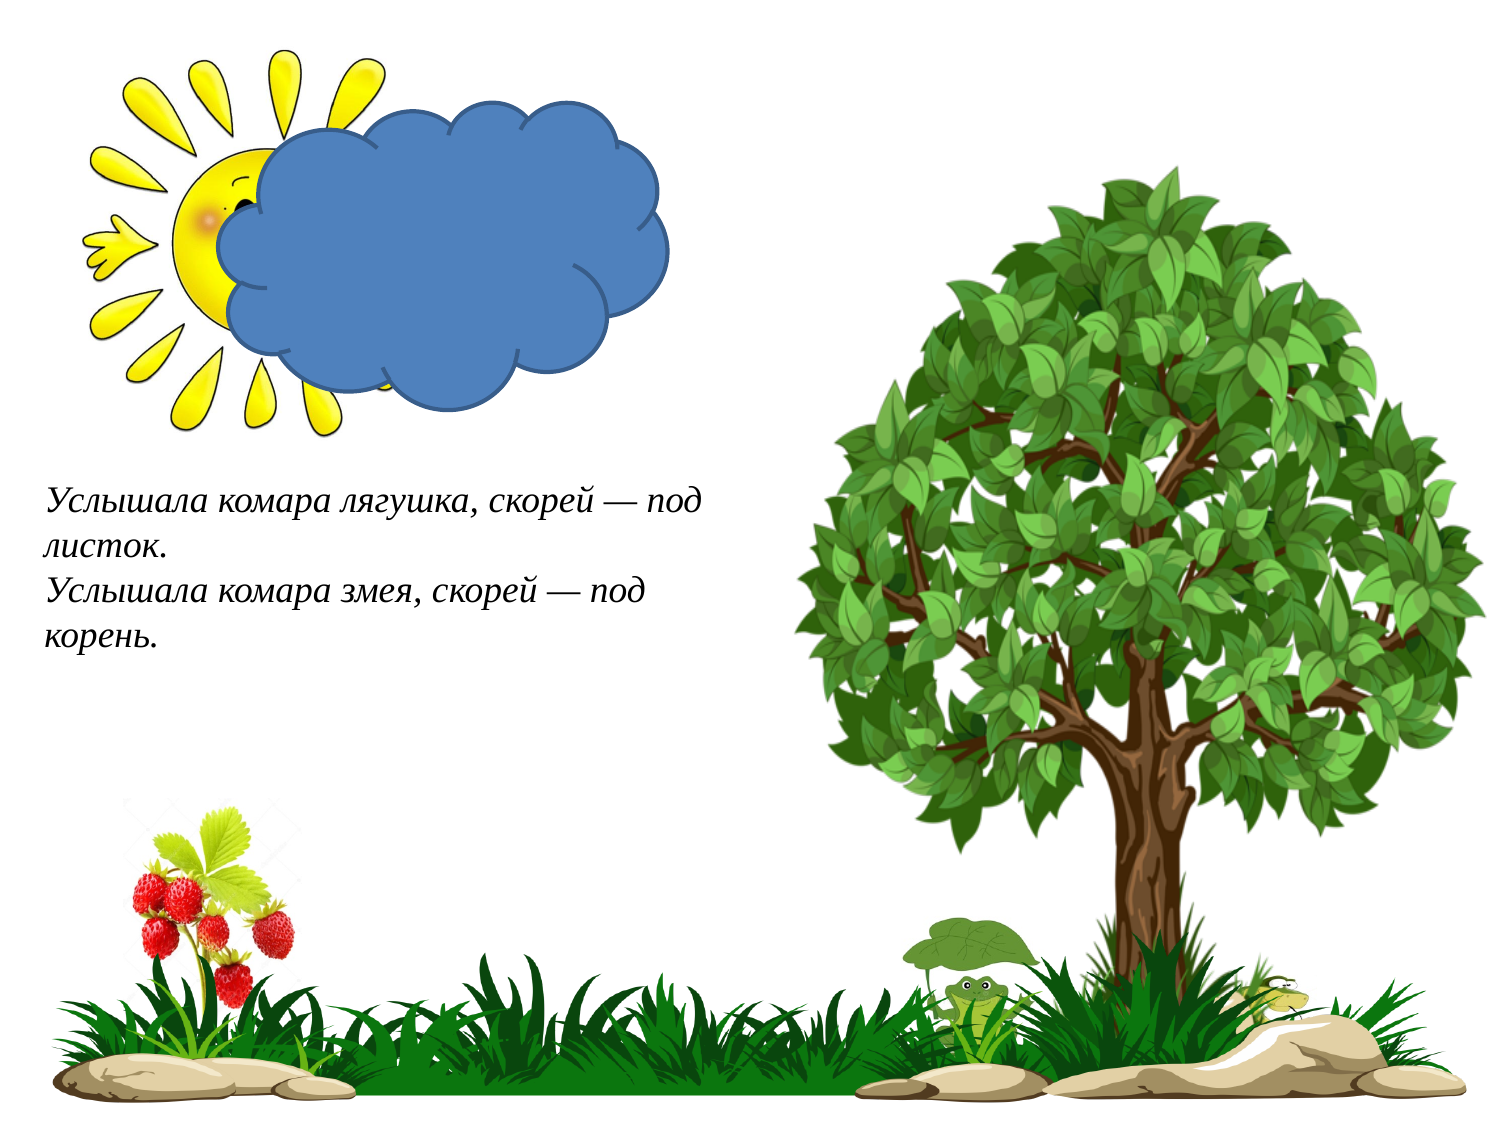

Услышала комара лягушка, скорей — под листок.
Услышала комара змея, скорей — под корень.